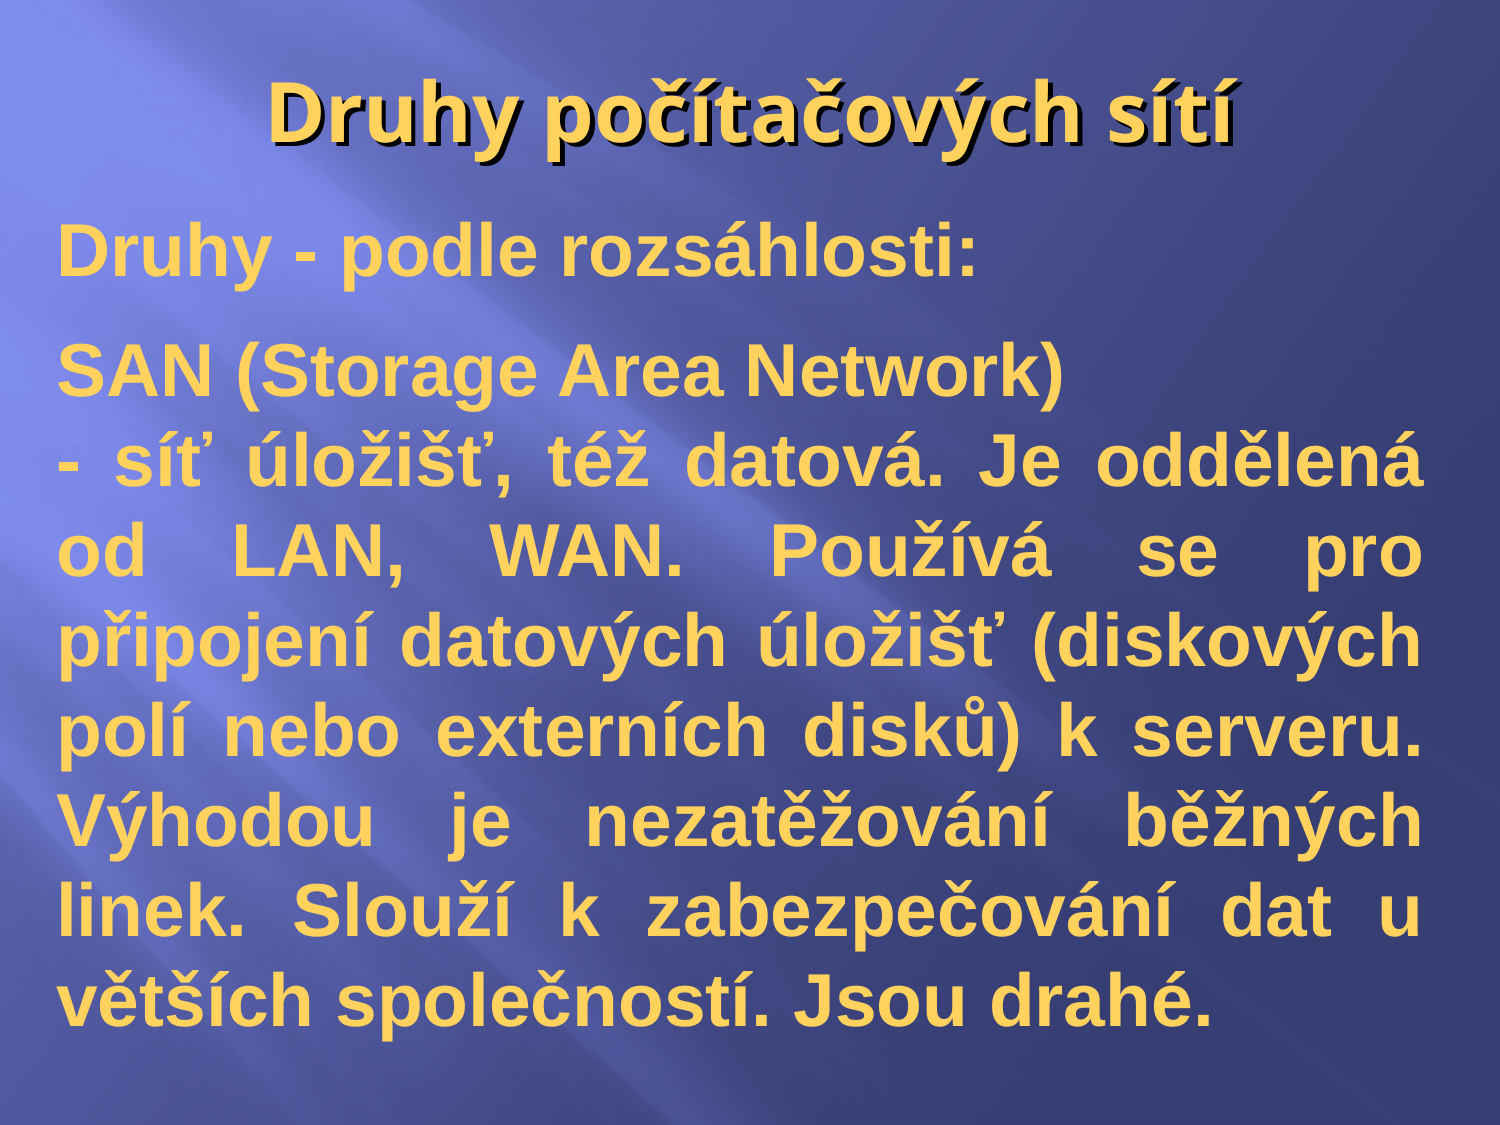

# Druhy počítačových sítí
Druhy - podle rozsáhlosti:
SAN (Storage Area Network)
- síť úložišť, též datová. Je oddělená od LAN, WAN. Používá se pro připojení datových úložišť (diskových polí nebo externích disků) k serveru. Výhodou je nezatěžování běžných linek. Slouží k zabezpečování dat u větších společností. Jsou drahé.